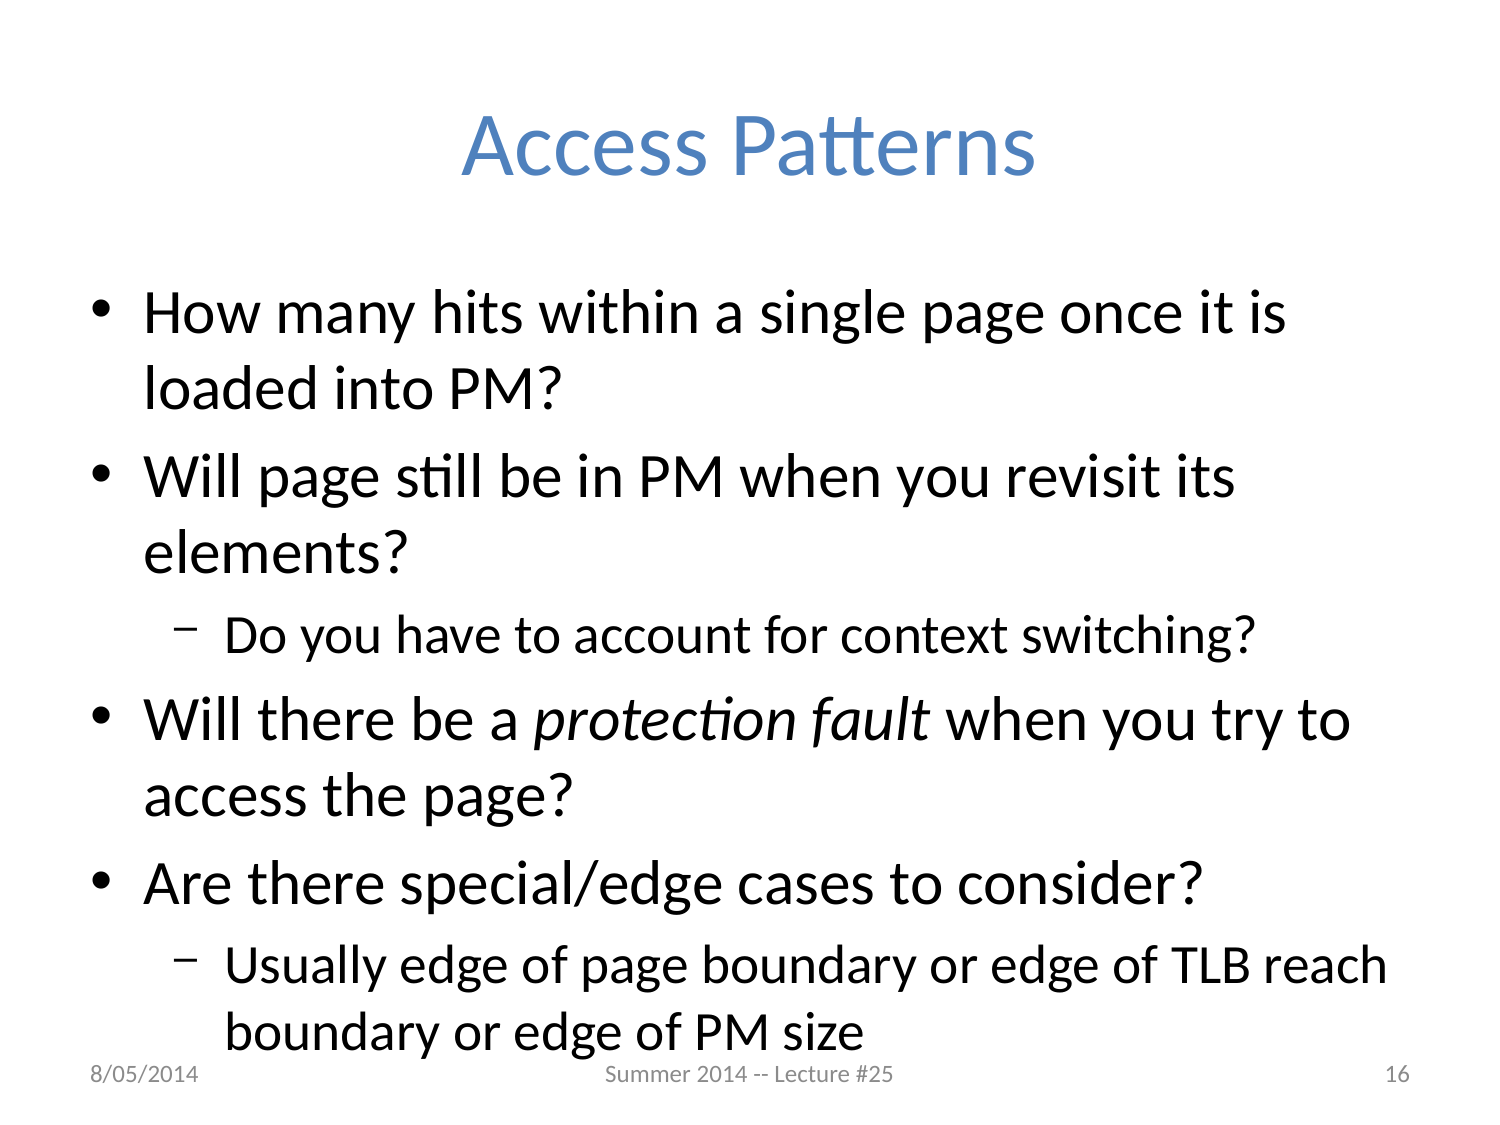

# Access Patterns
How many hits within a single page once it is loaded into PM?
Will page still be in PM when you revisit its elements?
Do you have to account for context switching?
Will there be a protection fault when you try to access the page?
Are there special/edge cases to consider?
Usually edge of page boundary or edge of TLB reach boundary or edge of PM size
8/05/2014
Summer 2014 -- Lecture #25